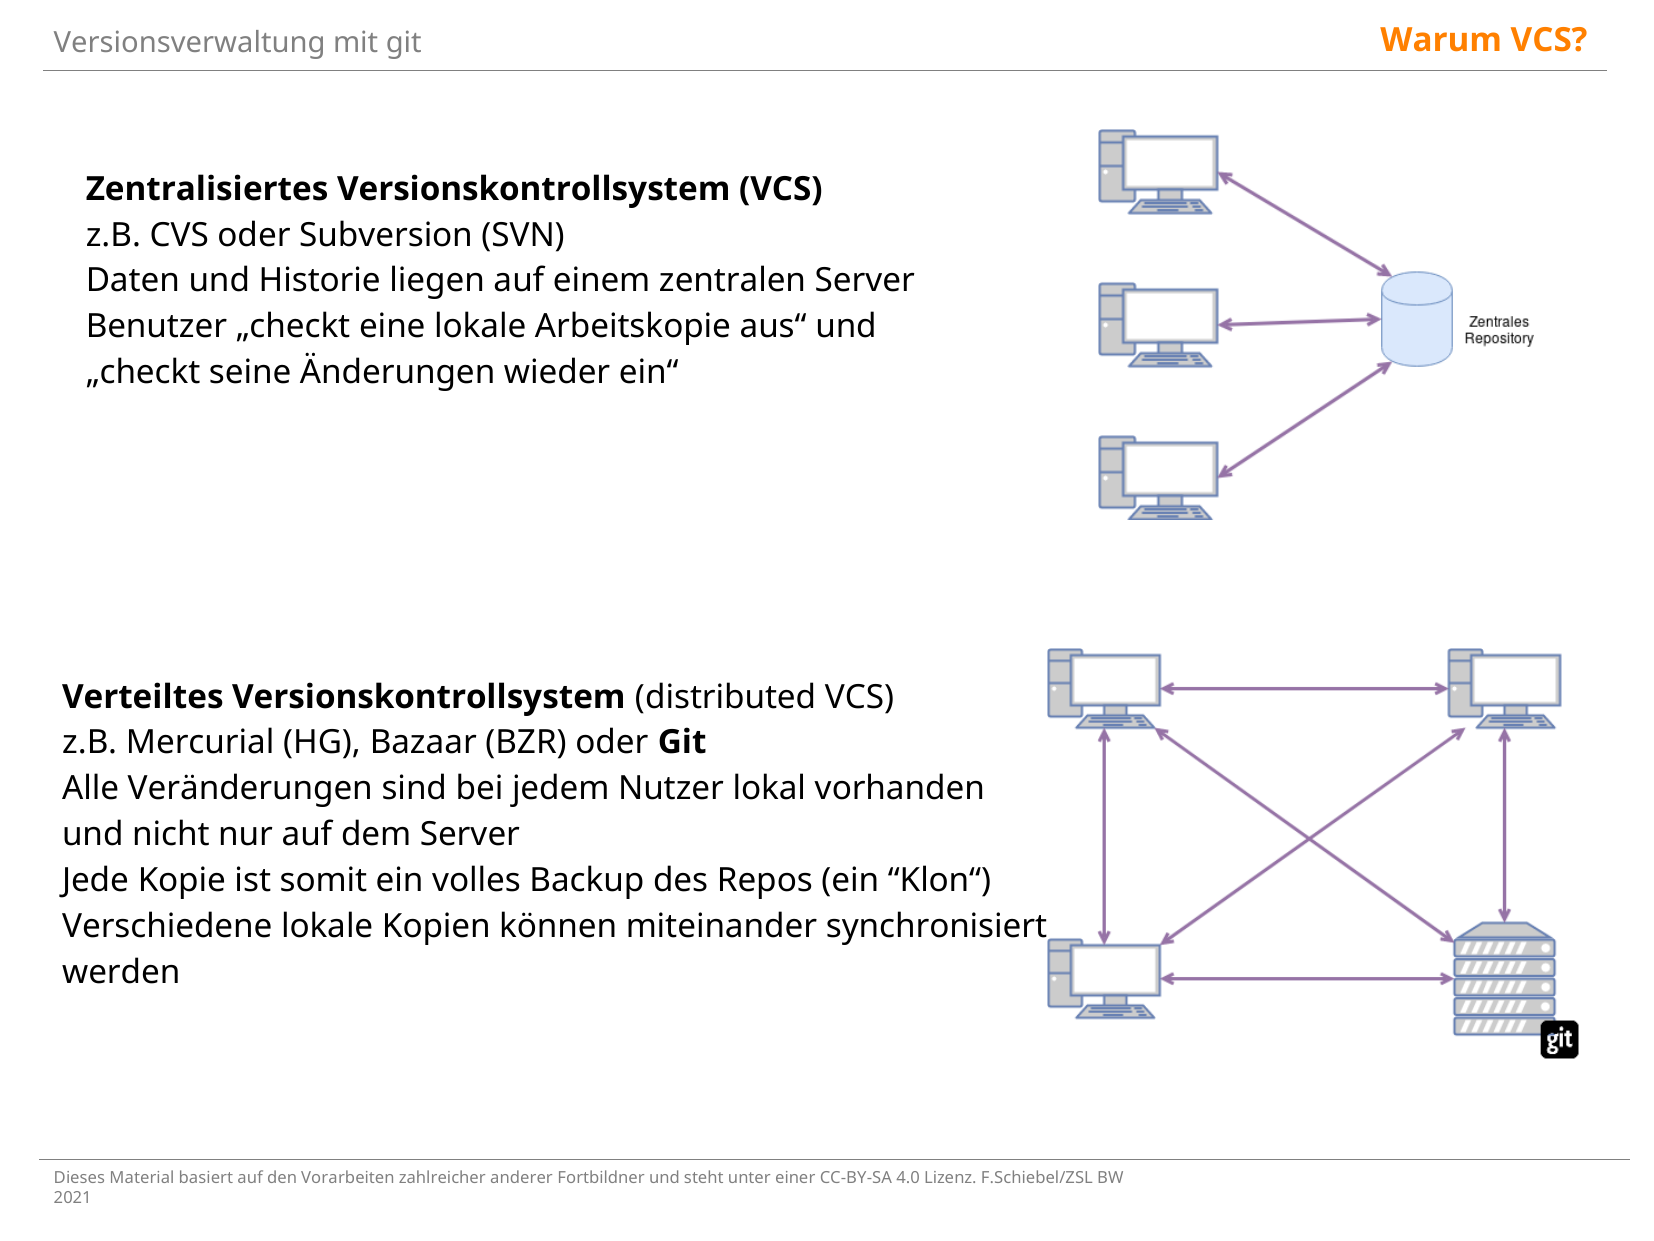

Warum VCS?
Versionsverwaltung mit git
Zentralisiertes Versionskontrollsystem (VCS)
z.B. CVS oder Subversion (SVN)
Daten und Historie liegen auf einem zentralen Server
Benutzer „checkt eine lokale Arbeitskopie aus“ und
„checkt seine Änderungen wieder ein“
Verteiltes Versionskontrollsystem (distributed VCS)
z.B. Mercurial (HG), Bazaar (BZR) oder Git
Alle Veränderungen sind bei jedem Nutzer lokal vorhanden
und nicht nur auf dem Server
Jede Kopie ist somit ein volles Backup des Repos (ein “Klon“)
Verschiedene lokale Kopien können miteinander synchronisiert werden